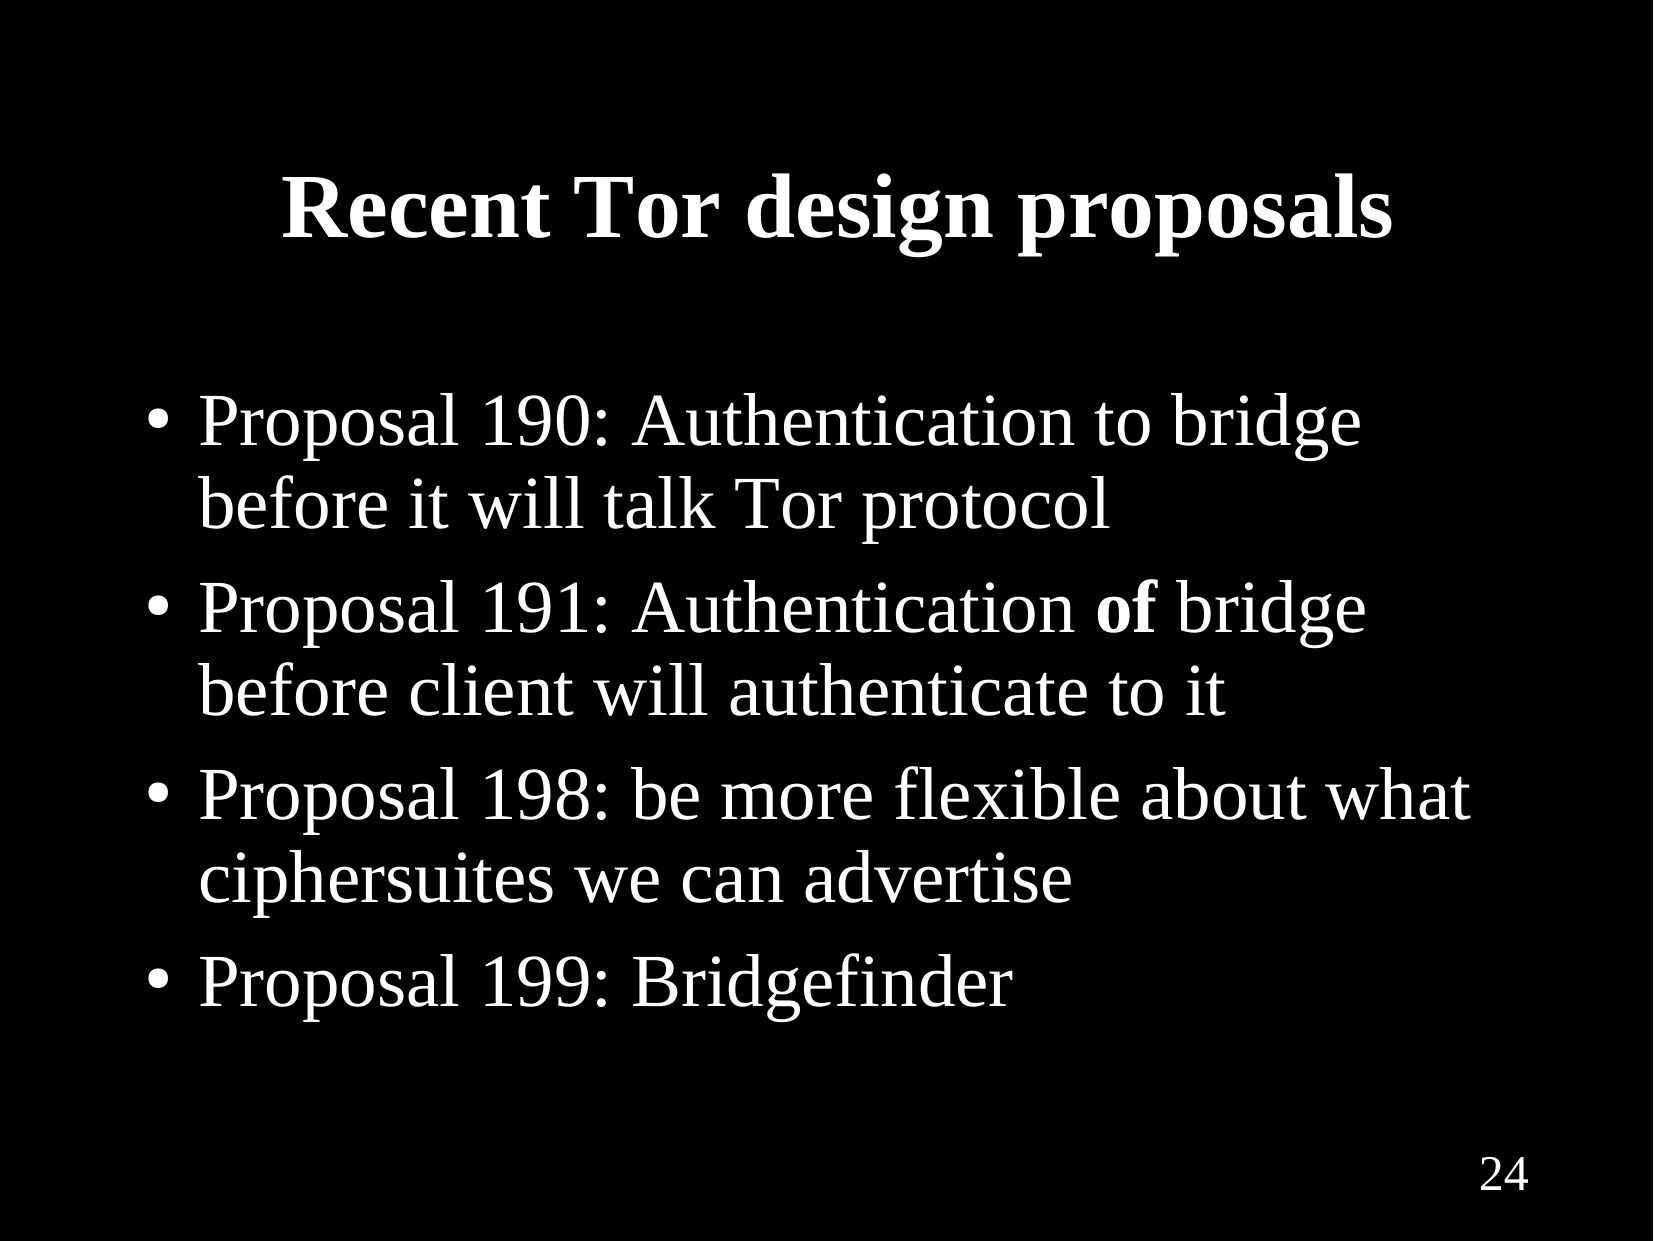

# Recent Tor design proposals
Proposal 190: Authentication to bridge before it will talk Tor protocol
Proposal 191: Authentication of bridge before client will authenticate to it
Proposal 198: be more flexible about what ciphersuites we can advertise
Proposal 199: Bridgefinder